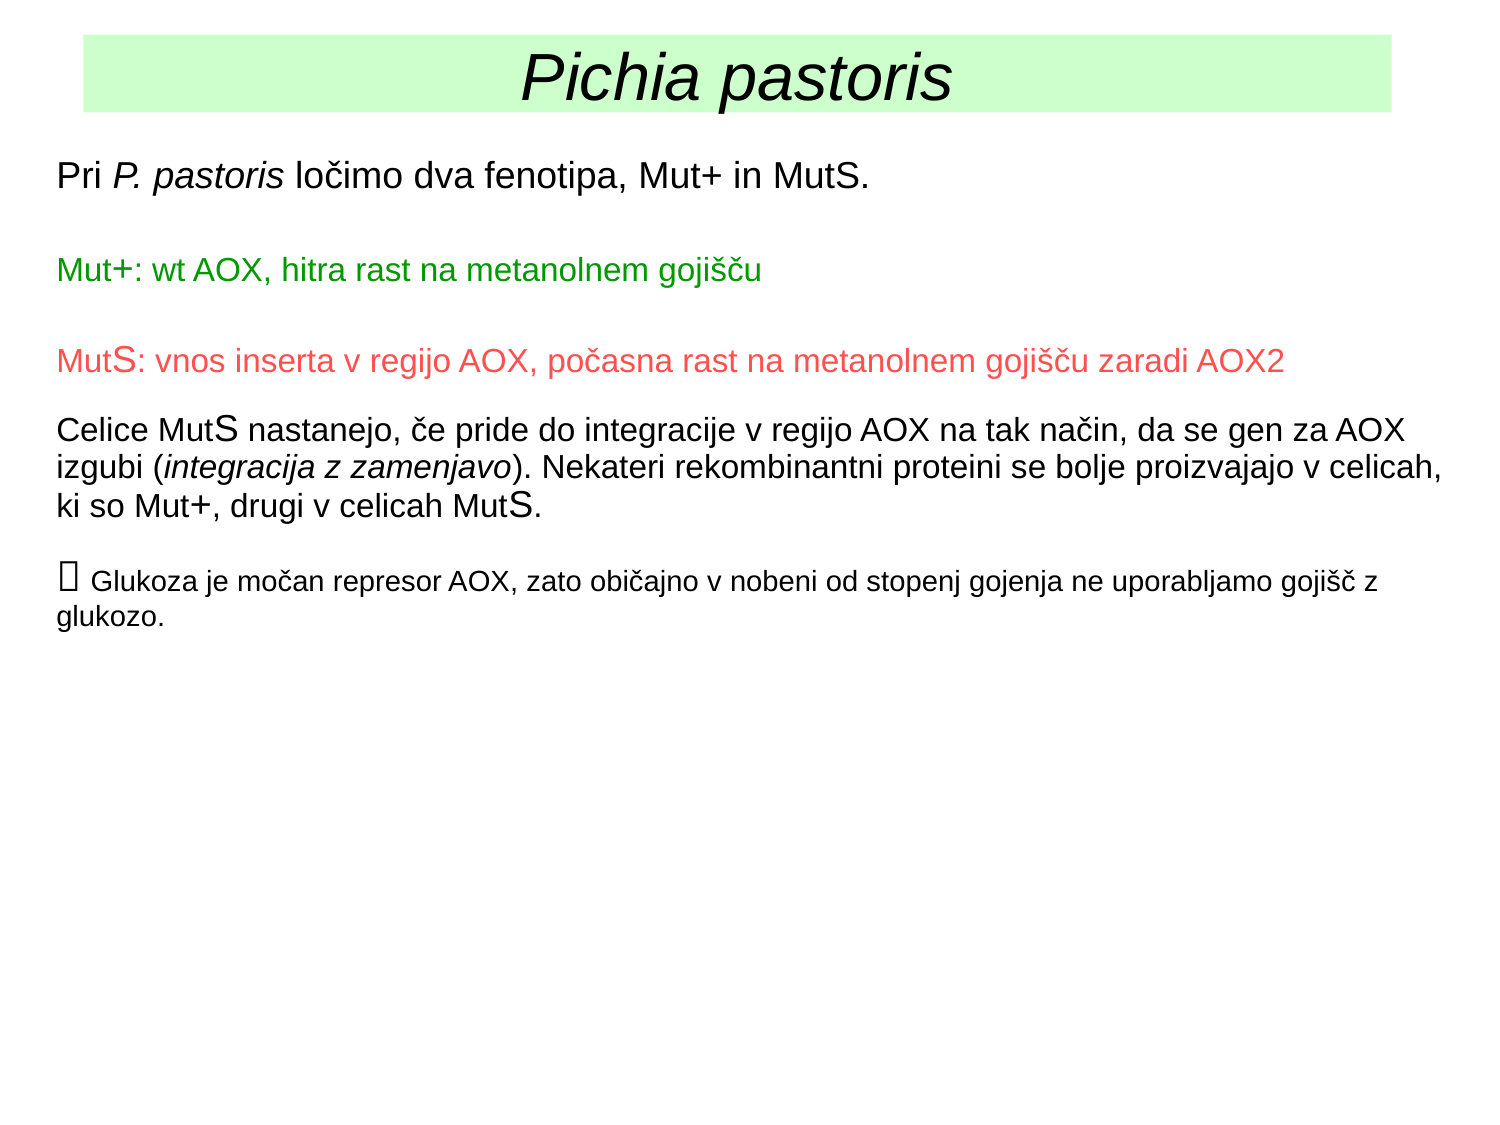

# Pichia pastoris
Pri P. pastoris ločimo dva fenotipa, Mut+ in MutS.
Mut+: wt AOX, hitra rast na metanolnem gojišču
MutS: vnos inserta v regijo AOX, počasna rast na metanolnem gojišču zaradi AOX2
Celice MutS nastanejo, če pride do integracije v regijo AOX na tak način, da se gen za AOX izgubi (integracija z zamenjavo). Nekateri rekombinantni proteini se bolje proizvajajo v celicah, ki so Mut+, drugi v celicah MutS.
 Glukoza je močan represor AOX, zato običajno v nobeni od stopenj gojenja ne uporabljamo gojišč z glukozo.